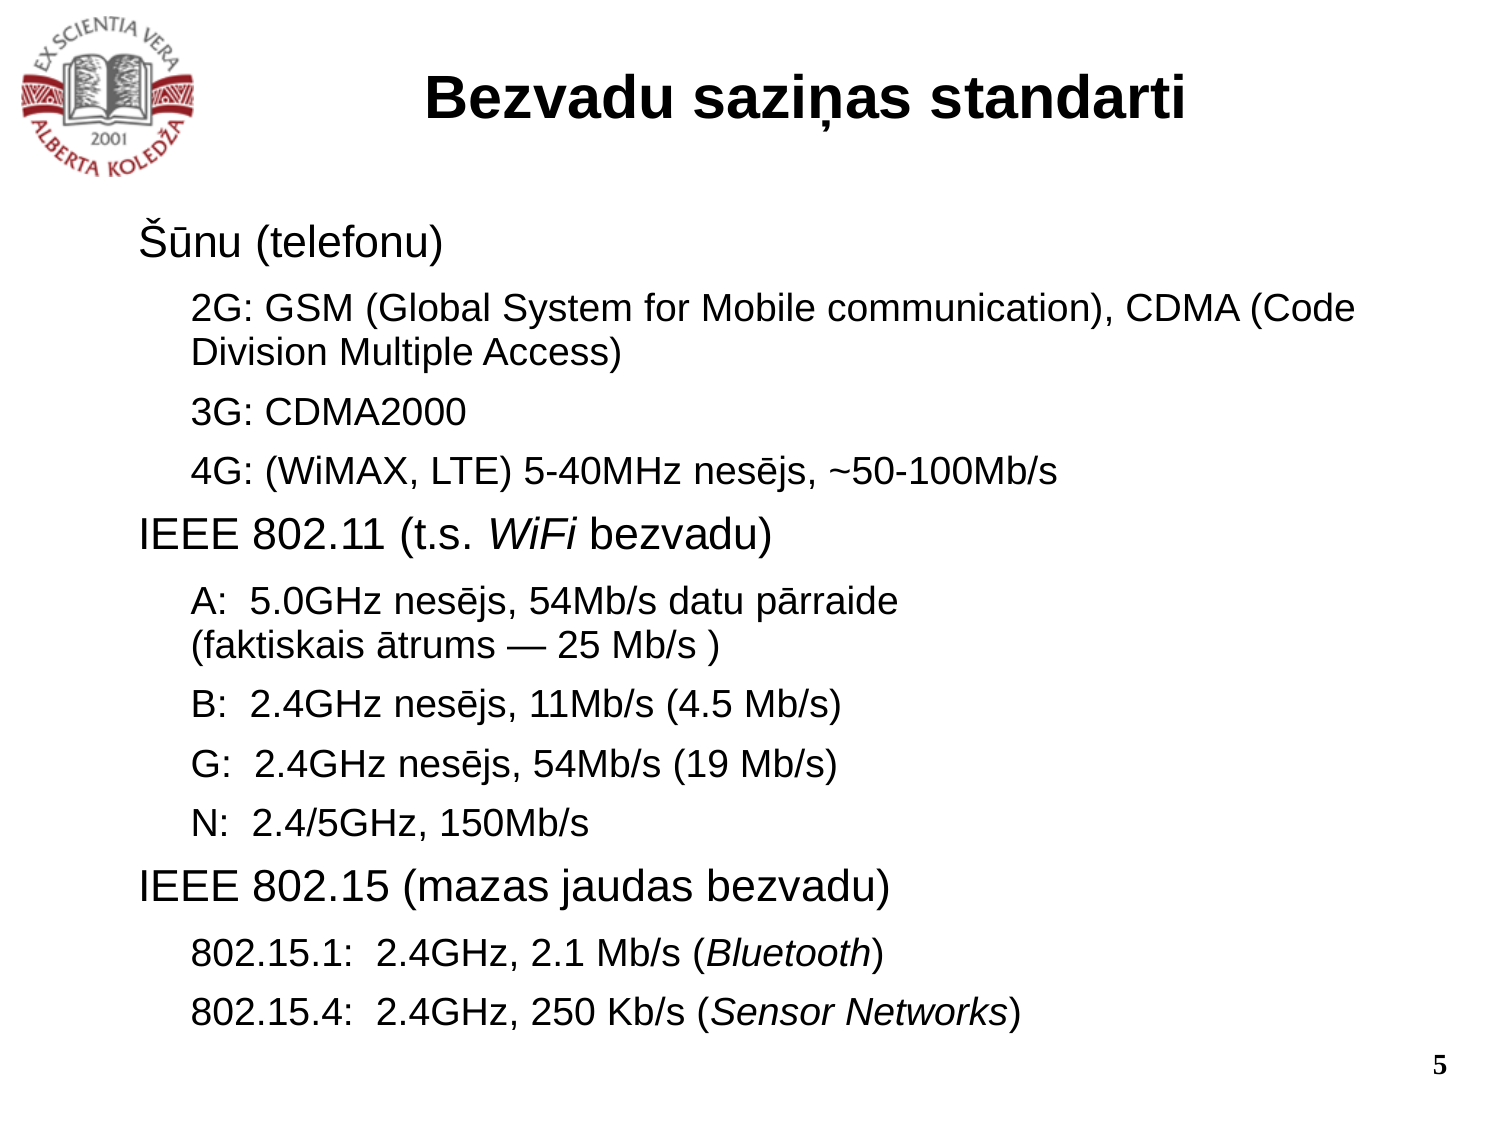

# Bezvadu saziņas standarti
Šūnu (telefonu)
2G: GSM (Global System for Mobile communication), CDMA (Code Division Multiple Access)
3G: CDMA2000
4G: (WiMAX, LTE) 5-40MHz nesējs, ~50-100Mb/s
IEEE 802.11 (t.s. WiFi bezvadu)
A: 5.0GHz nesējs, 54Mb/s datu pārraide
(faktiskais ātrums — 25 Mb/s )
B: 2.4GHz nesējs, 11Mb/s (4.5 Mb/s)
G: 2.4GHz nesējs, 54Mb/s (19 Mb/s)
N: 2.4/5GHz, 150Mb/s
IEEE 802.15 (mazas jaudas bezvadu)
802.15.1: 2.4GHz, 2.1 Mb/s (Bluetooth)
802.15.4: 2.4GHz, 250 Kb/s (Sensor Networks)